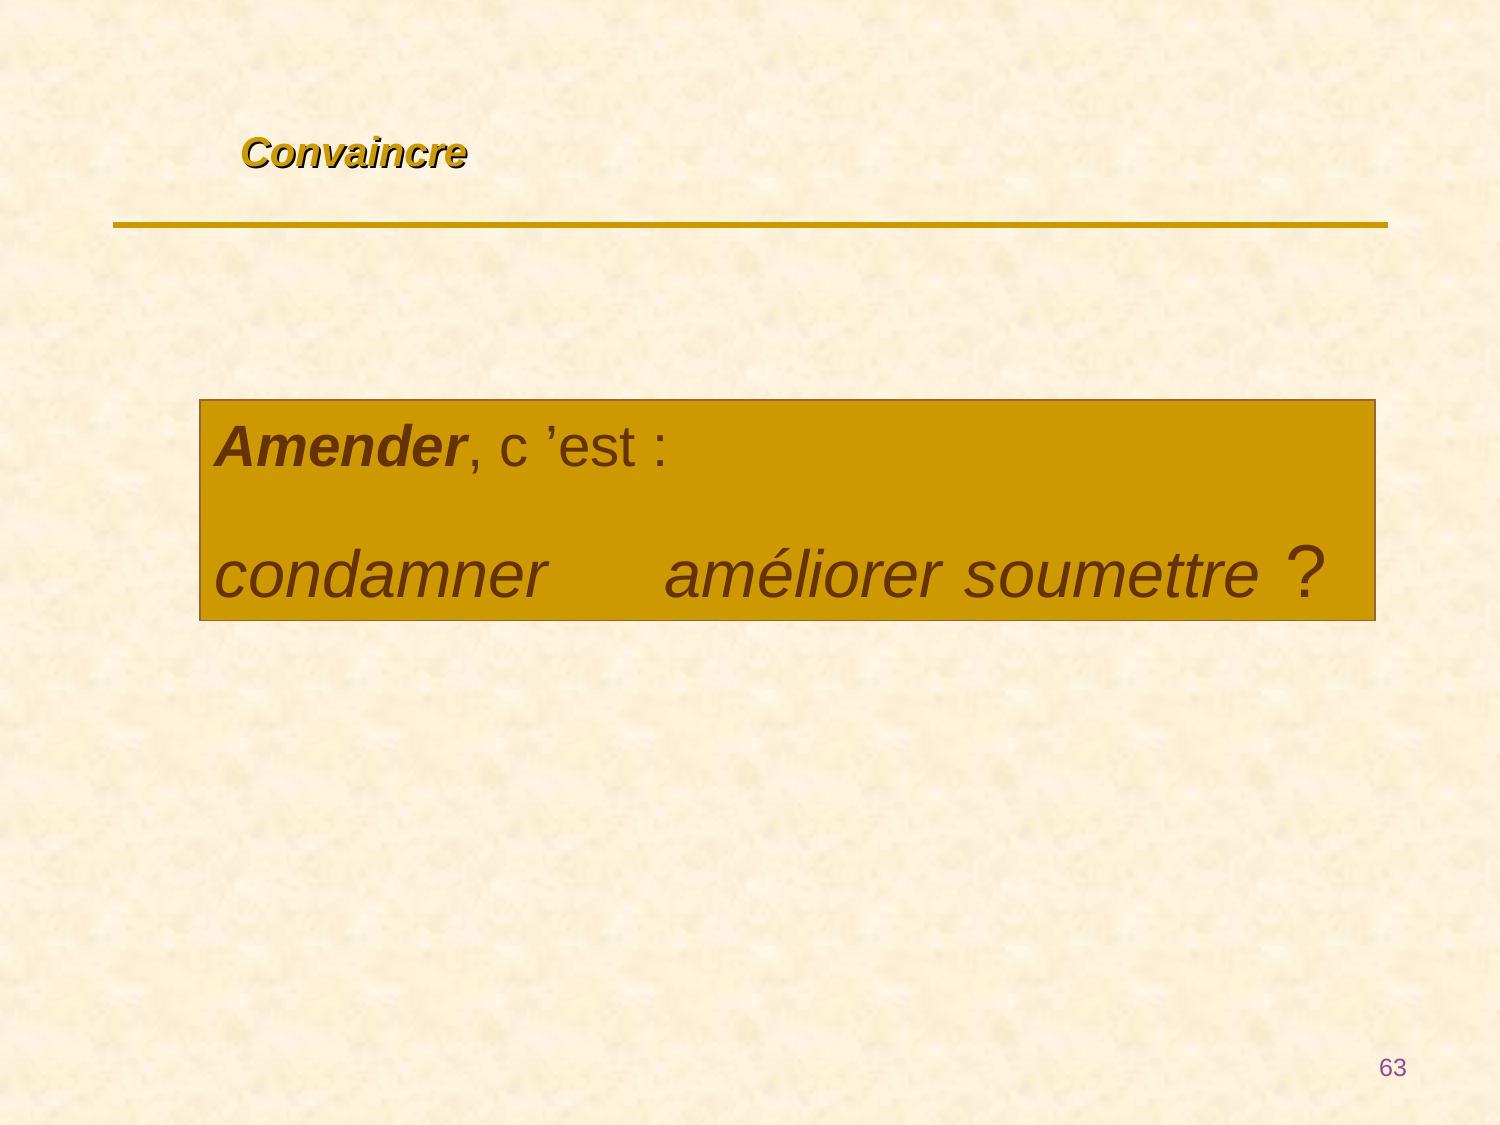

Convaincre
Amender, c ’est :
condamner	améliorer	soumettre	 ?
63